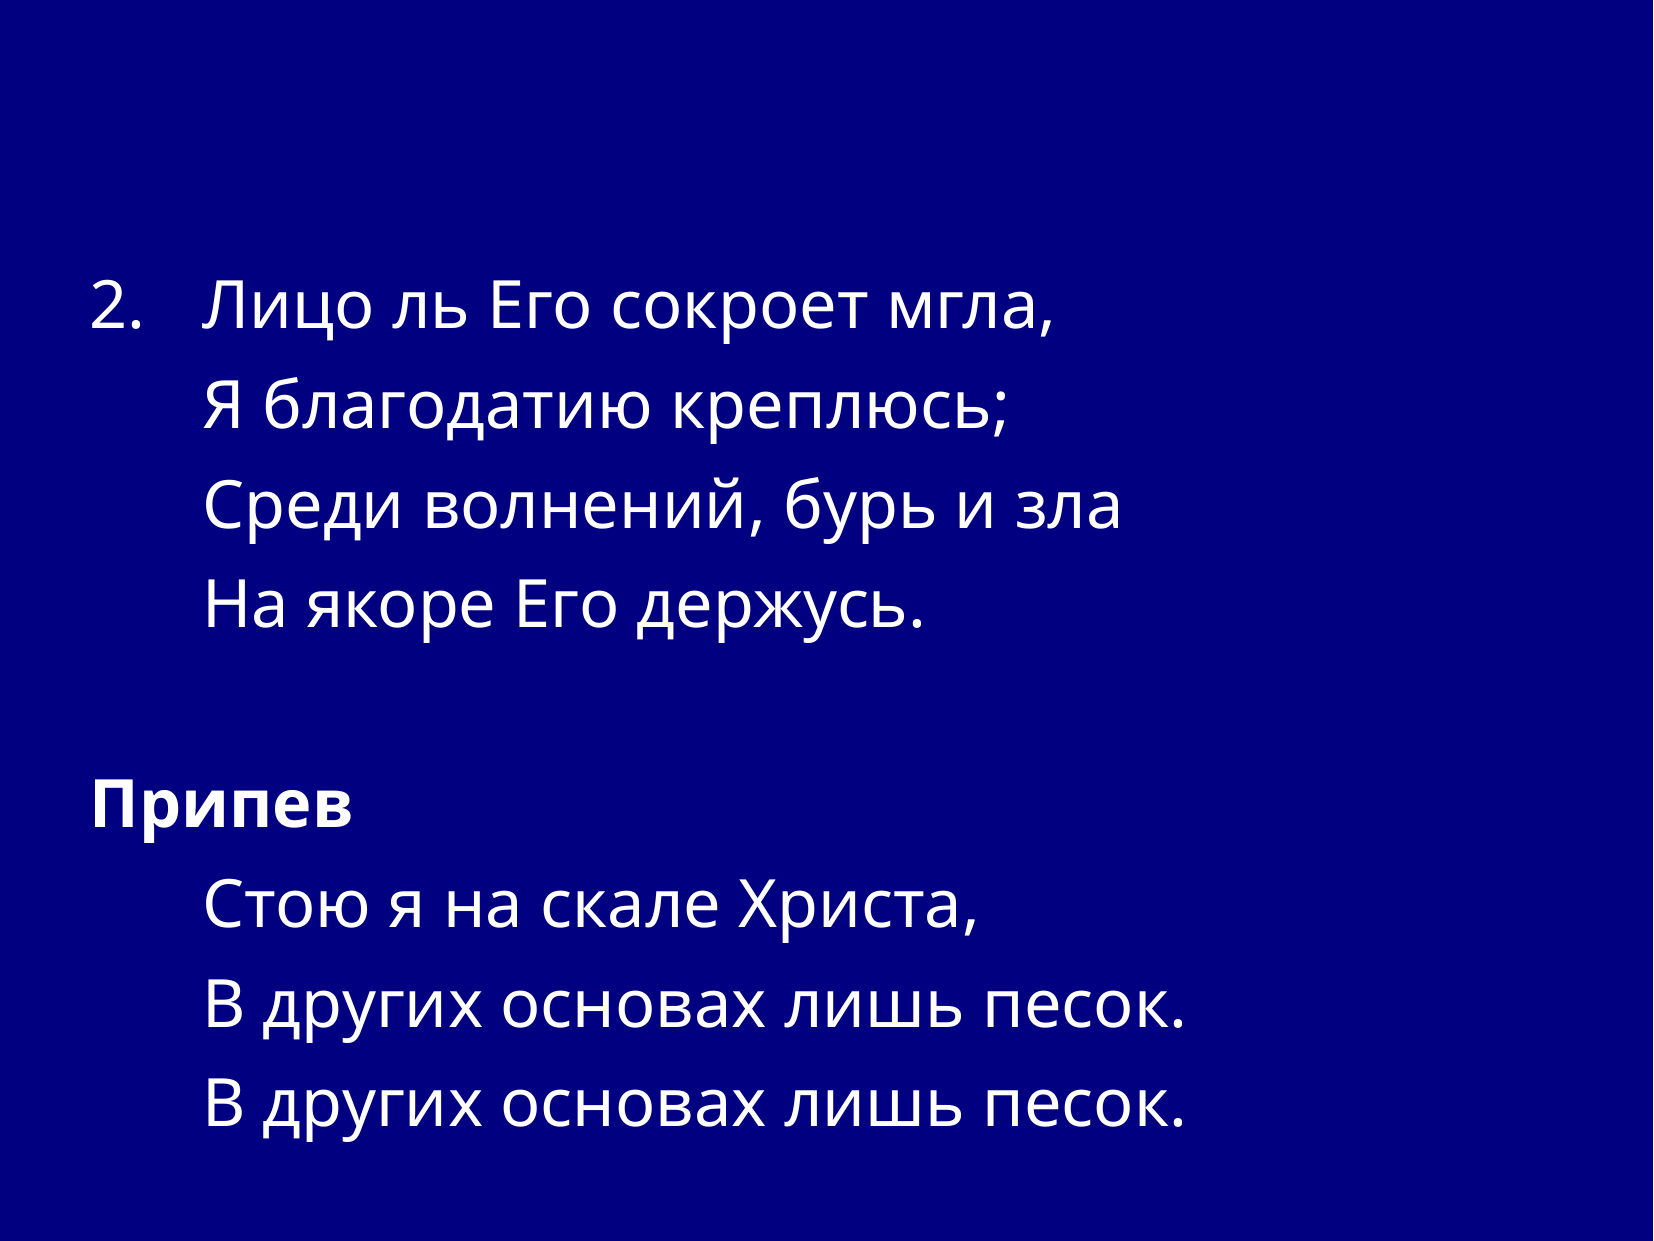

2.	Лицо ль Его сокроет мгла,
	Я благодатию креплюсь;
	Среди волнений, бурь и зла
	На якоре Его держусь.
Припев
	Стою я на скале Христа,
	В других основах лишь песок.
	В других основах лишь песок.